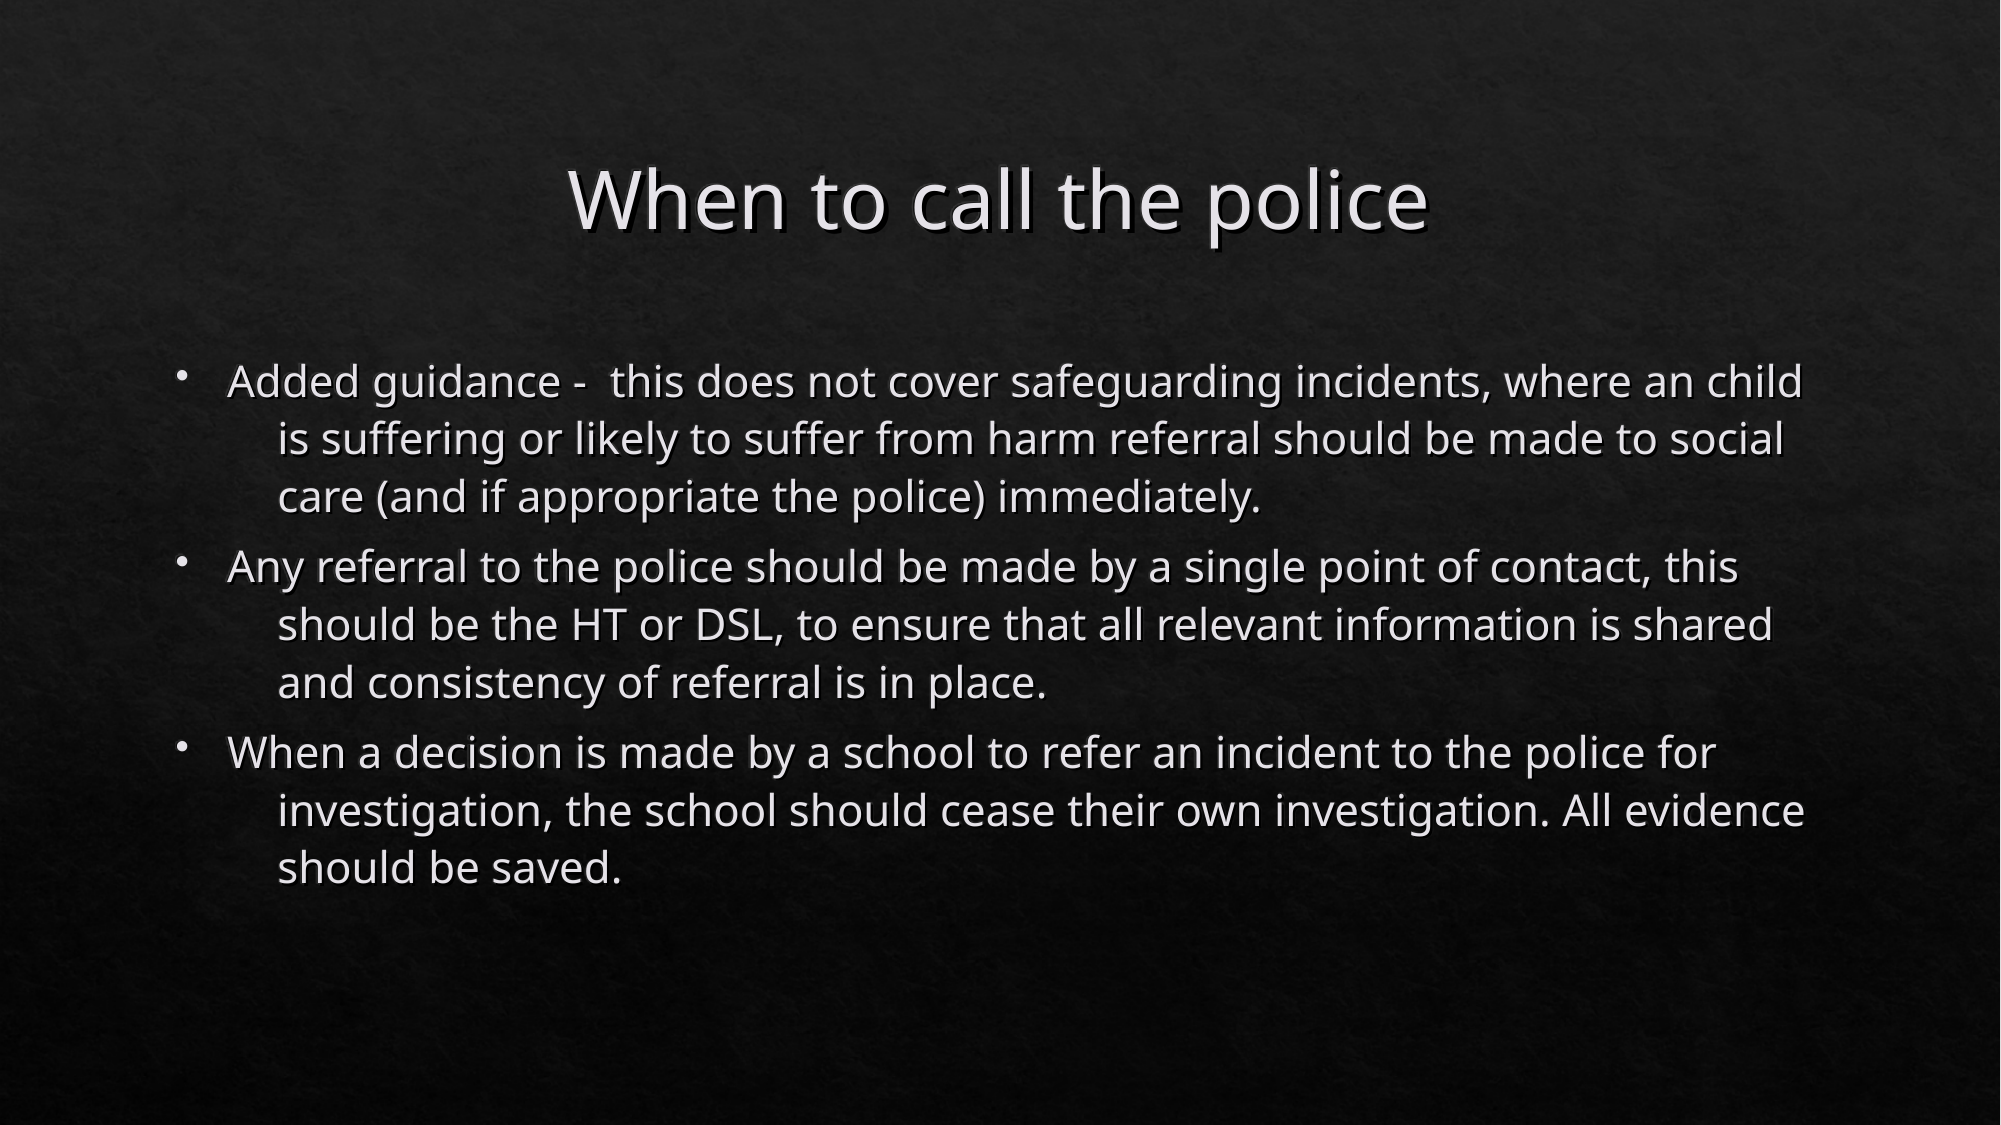

# When to call the police
Added guidance - this does not cover safeguarding incidents, where an child is suffering or likely to suffer from harm referral should be made to social care (and if appropriate the police) immediately.
Any referral to the police should be made by a single point of contact, this should be the HT or DSL, to ensure that all relevant information is shared and consistency of referral is in place.
When a decision is made by a school to refer an incident to the police for investigation, the school should cease their own investigation. All evidence should be saved.